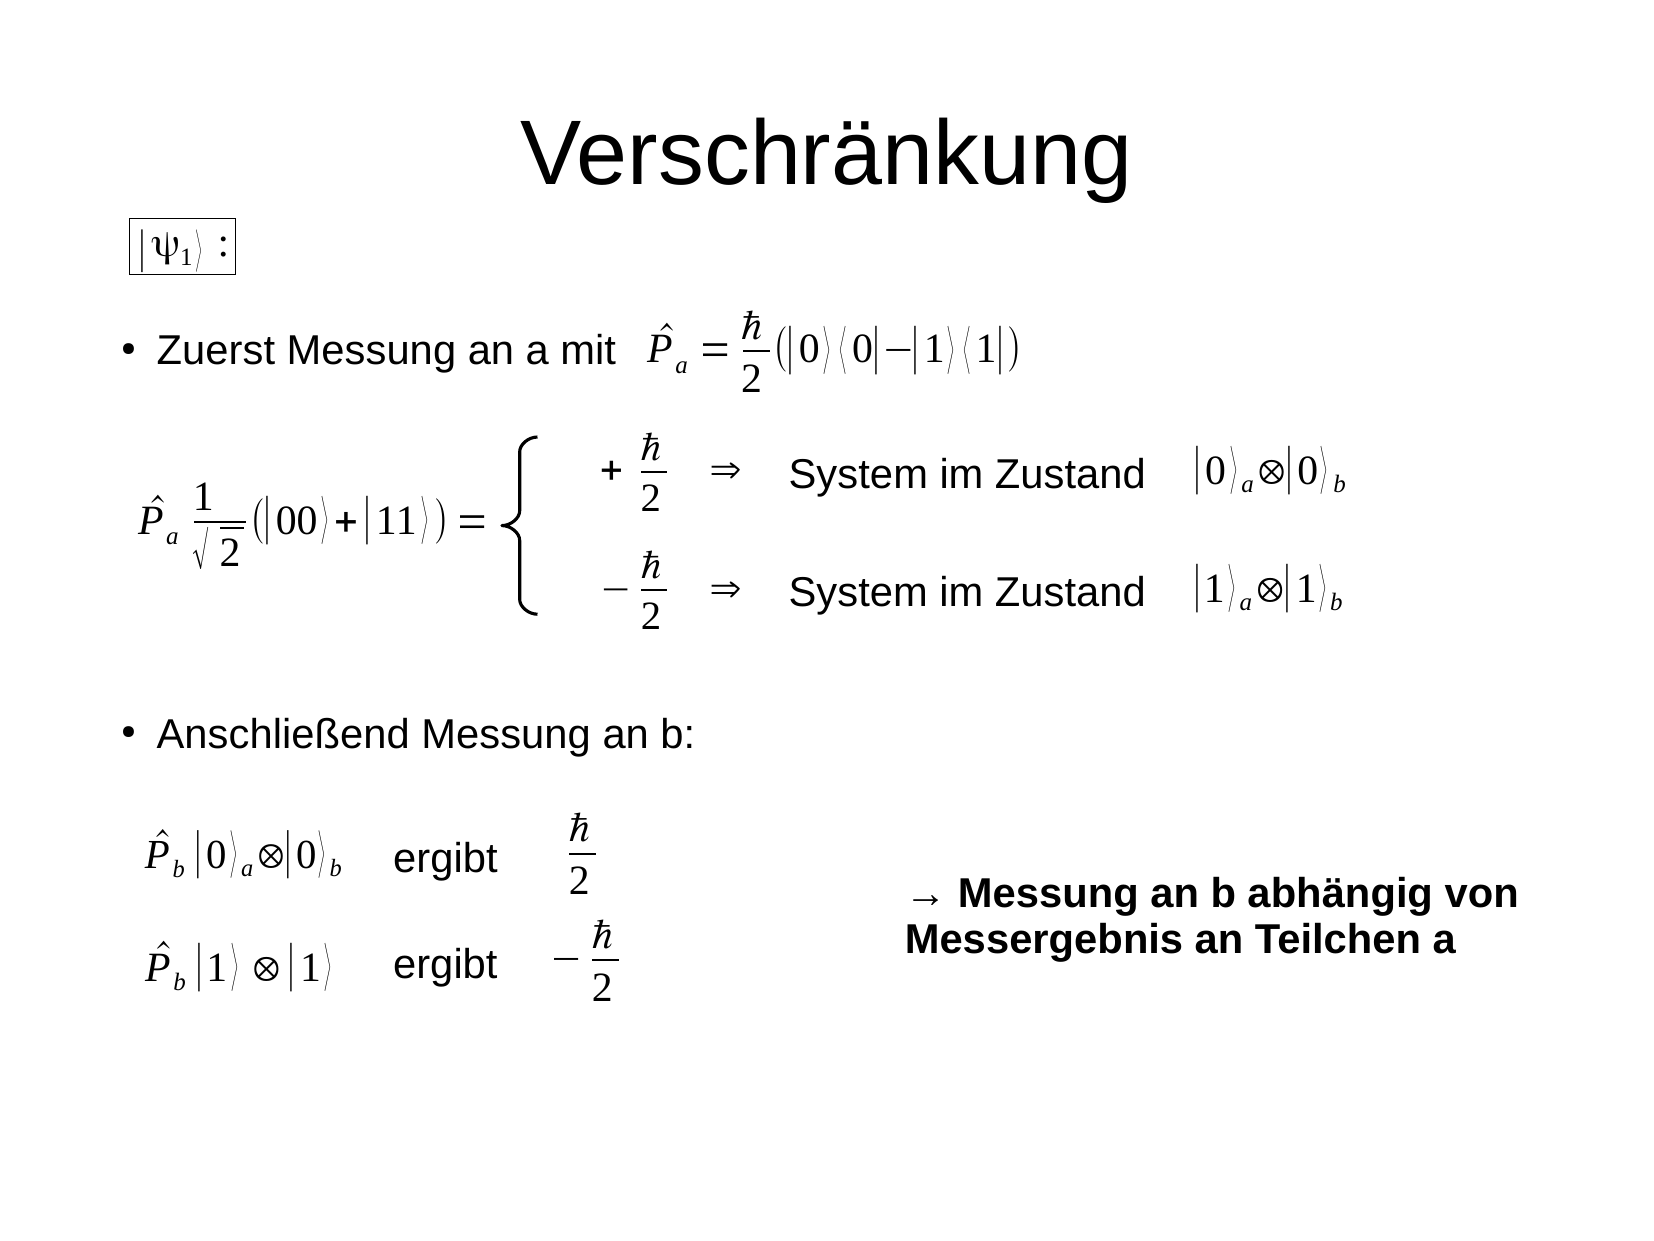

# Verschränkung
Zuerst Messung an a mit
System im Zustand
System im Zustand
Anschließend Messung an b:
ergibt
→ Messung an b abhängig von
Messergebnis an Teilchen a
ergibt